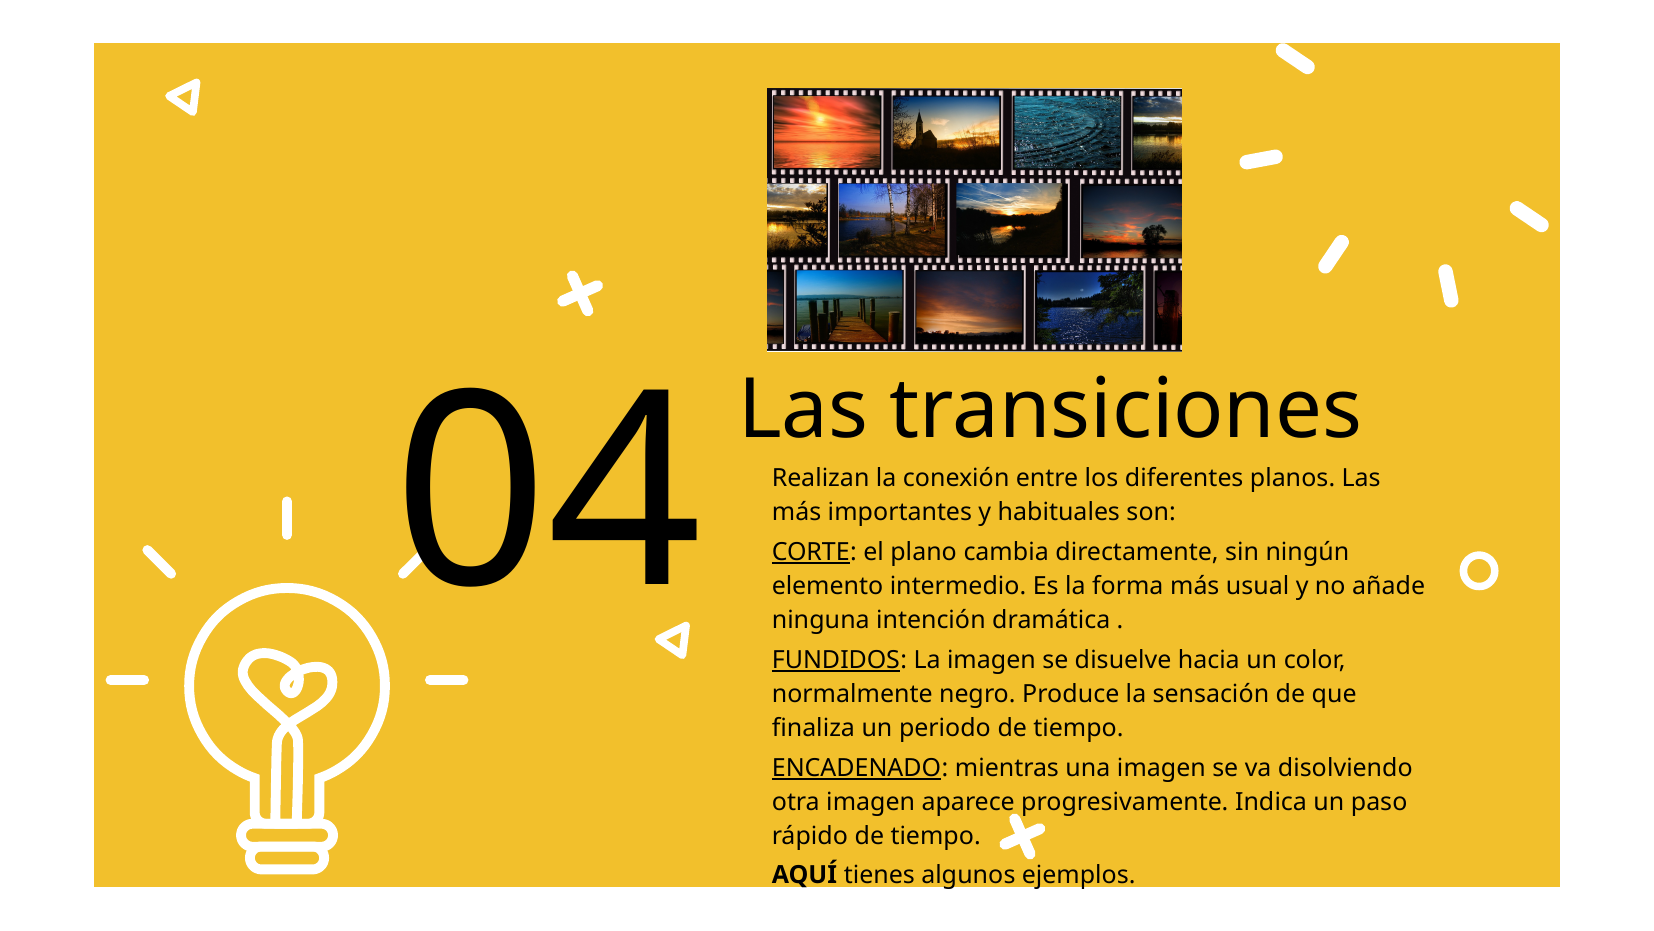

04
# Las transiciones
Realizan la conexión entre los diferentes planos. Las más importantes y habituales son:
CORTE: el plano cambia directamente, sin ningún elemento intermedio. Es la forma más usual y no añade ninguna intención dramática .
FUNDIDOS: La imagen se disuelve hacia un color, normalmente negro. Produce la sensación de que finaliza un periodo de tiempo.
ENCADENADO: mientras una imagen se va disolviendo otra imagen aparece progresivamente. Indica un paso rápido de tiempo.
AQUÍ tienes algunos ejemplos.